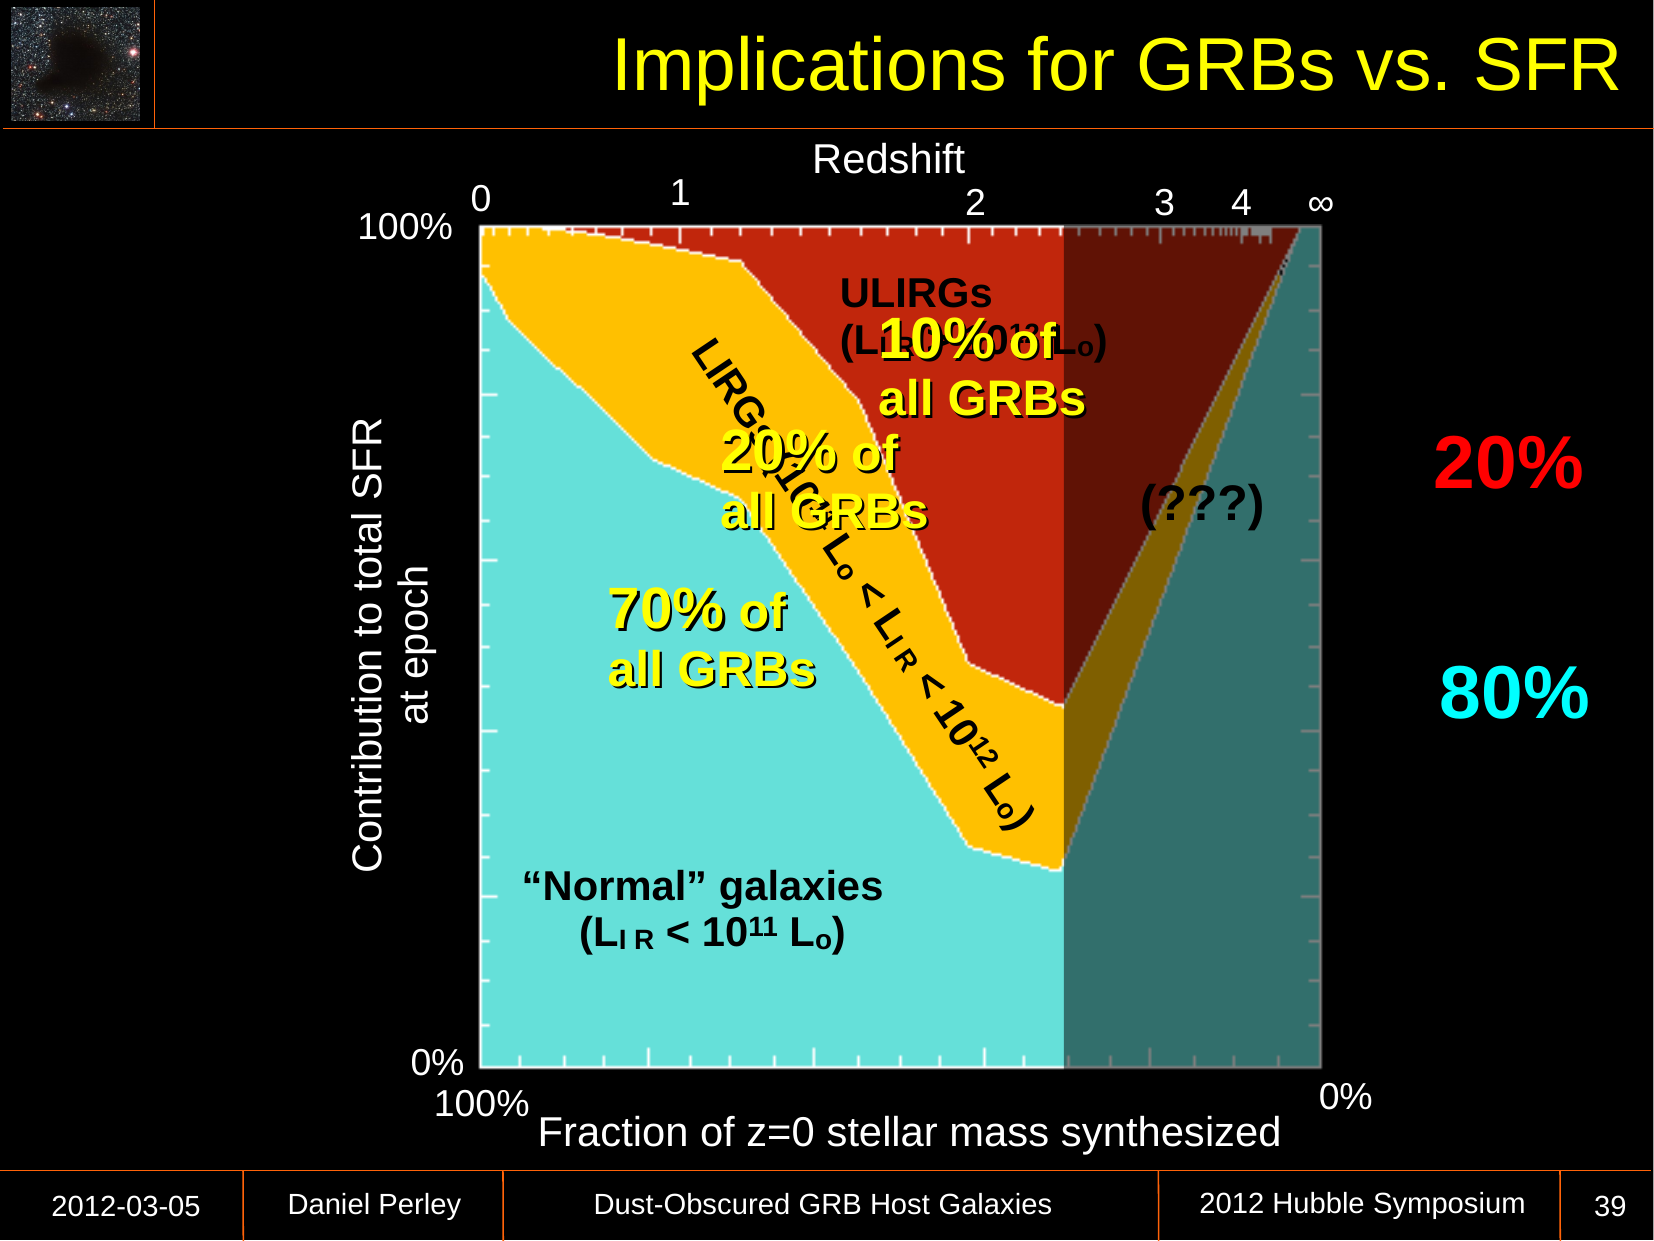

# Implications for GRBs vs. SFR
Redshift
1
0
2
3
4
∞
100%
ULIRGs
(LI R > 1012 Lo)
10% of
all GRBs
20% of
all GRBs
20%
(???)
LIRGs (1011 Lo < LI R < 1012 Lo)
70% of
all GRBs
Contribution to total SFR at epoch
80%
“Normal” galaxies
 (LI R < 1011 Lo)
0%
0%
100%
Fraction of z=0 stellar mass synthesized
2012-03-05
39